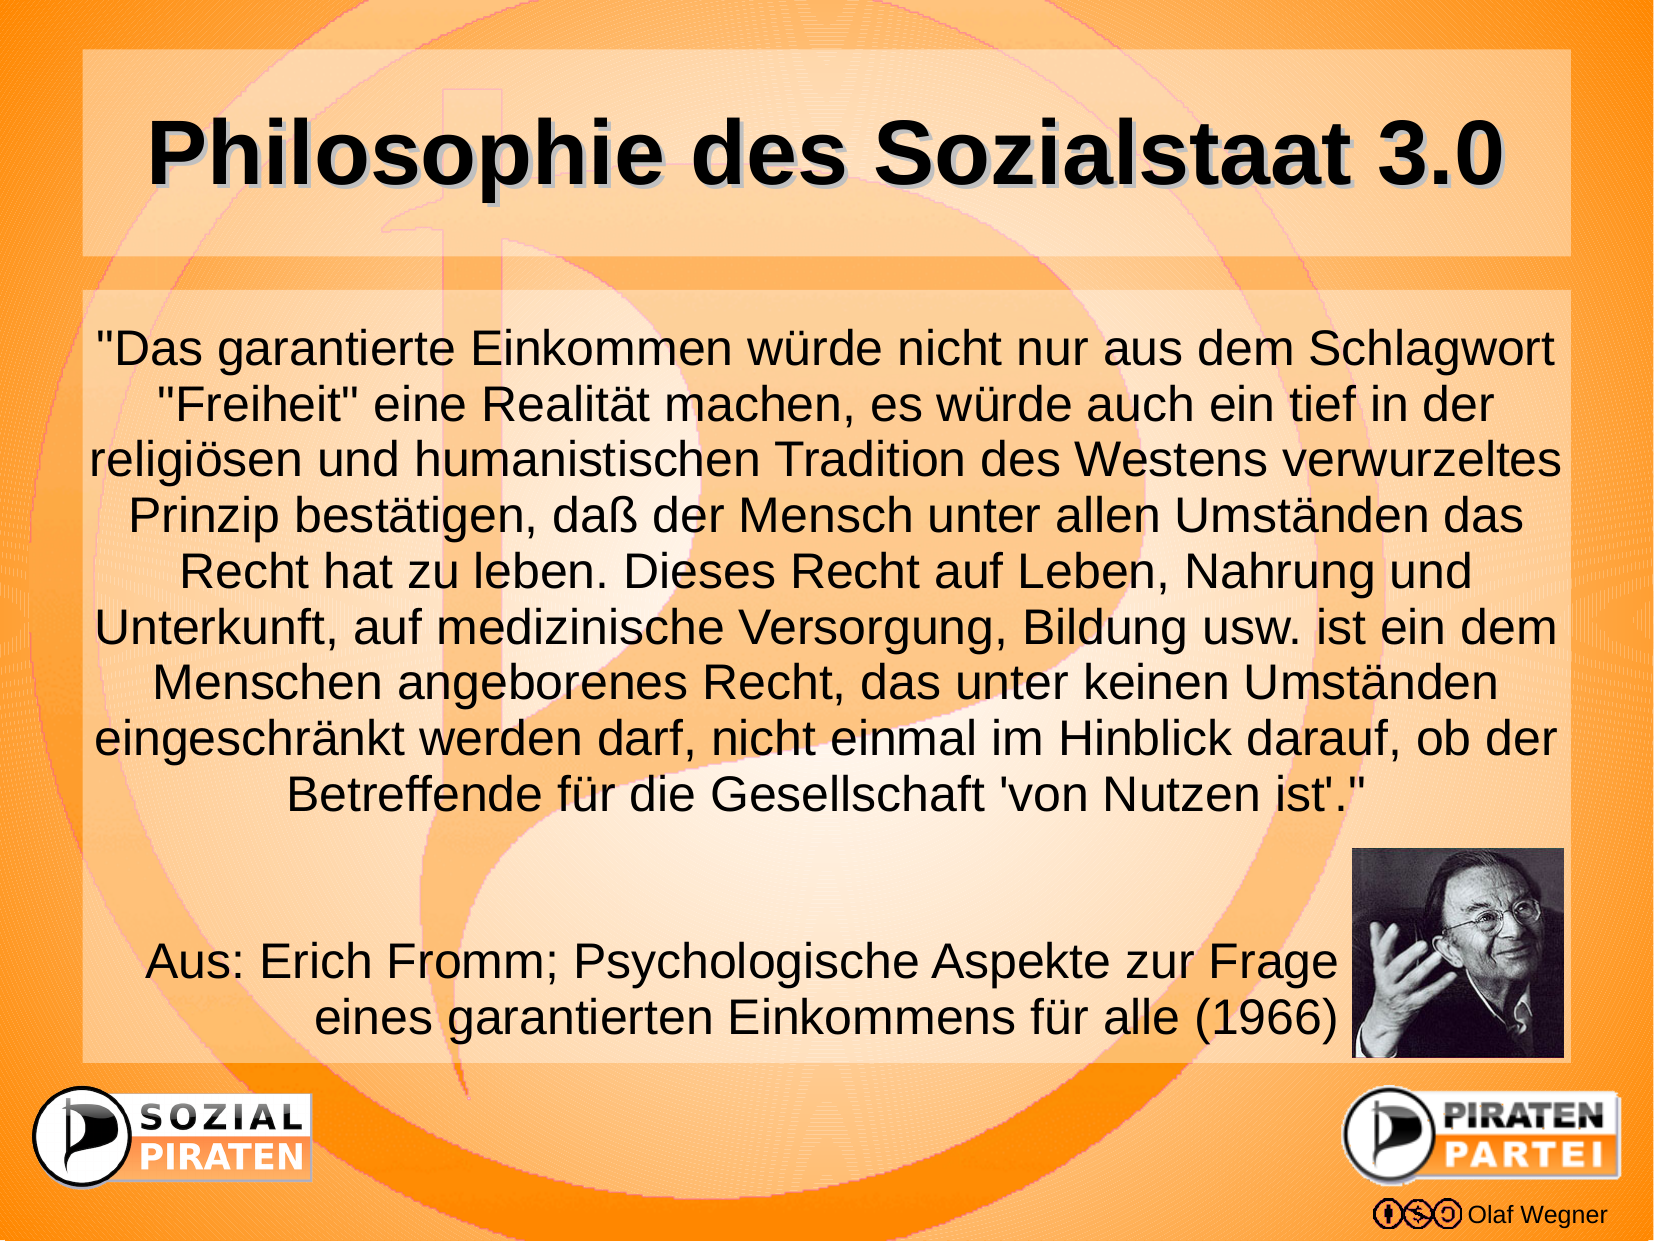

# Philosophie des Sozialstaat 3.0
"Das garantierte Einkommen würde nicht nur aus dem Schlagwort "Freiheit" eine Realität machen, es würde auch ein tief in der religiösen und humanistischen Tradition des Westens verwurzeltes Prinzip bestätigen, daß der Mensch unter allen Umständen das Recht hat zu leben. Dieses Recht auf Leben, Nahrung und Unterkunft, auf medizinische Versorgung, Bildung usw. ist ein dem Menschen angeborenes Recht, das unter keinen Umständen eingeschränkt werden darf, nicht einmal im Hinblick darauf, ob der Betreffende für die Gesellschaft 'von Nutzen ist'."
Aus: Erich Fromm; Psychologische Aspekte zur Frage
eines garantierten Einkommens für alle (1966)
Olaf Wegner